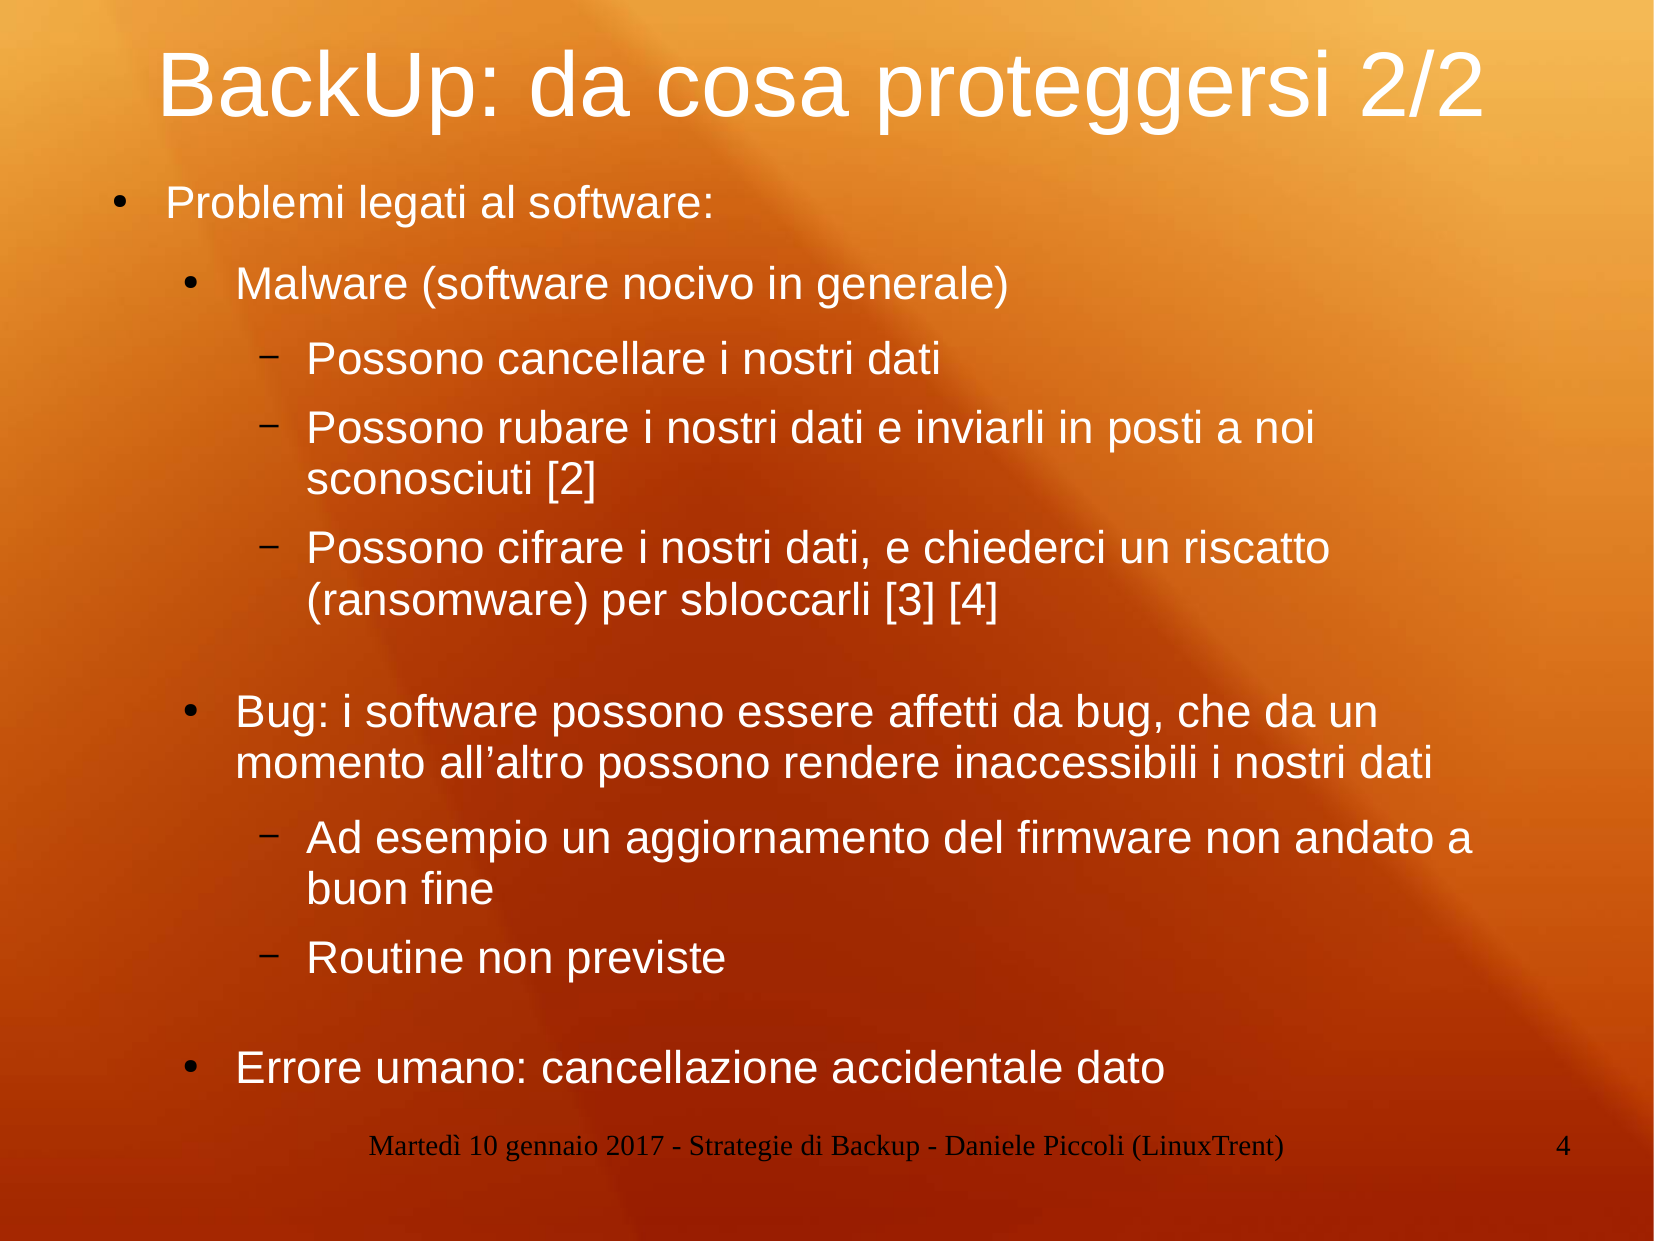

# BackUp: da cosa proteggersi 2/2
Problemi legati al software:
Malware (software nocivo in generale)
Possono cancellare i nostri dati
Possono rubare i nostri dati e inviarli in posti a noi sconosciuti [2]
Possono cifrare i nostri dati, e chiederci un riscatto (ransomware) per sbloccarli [3] [4]
Bug: i software possono essere affetti da bug, che da un momento all’altro possono rendere inaccessibili i nostri dati
Ad esempio un aggiornamento del firmware non andato a buon fine
Routine non previste
Errore umano: cancellazione accidentale dato
Martedì 10 gennaio 2017 - Strategie di Backup - Daniele Piccoli (LinuxTrent)
4